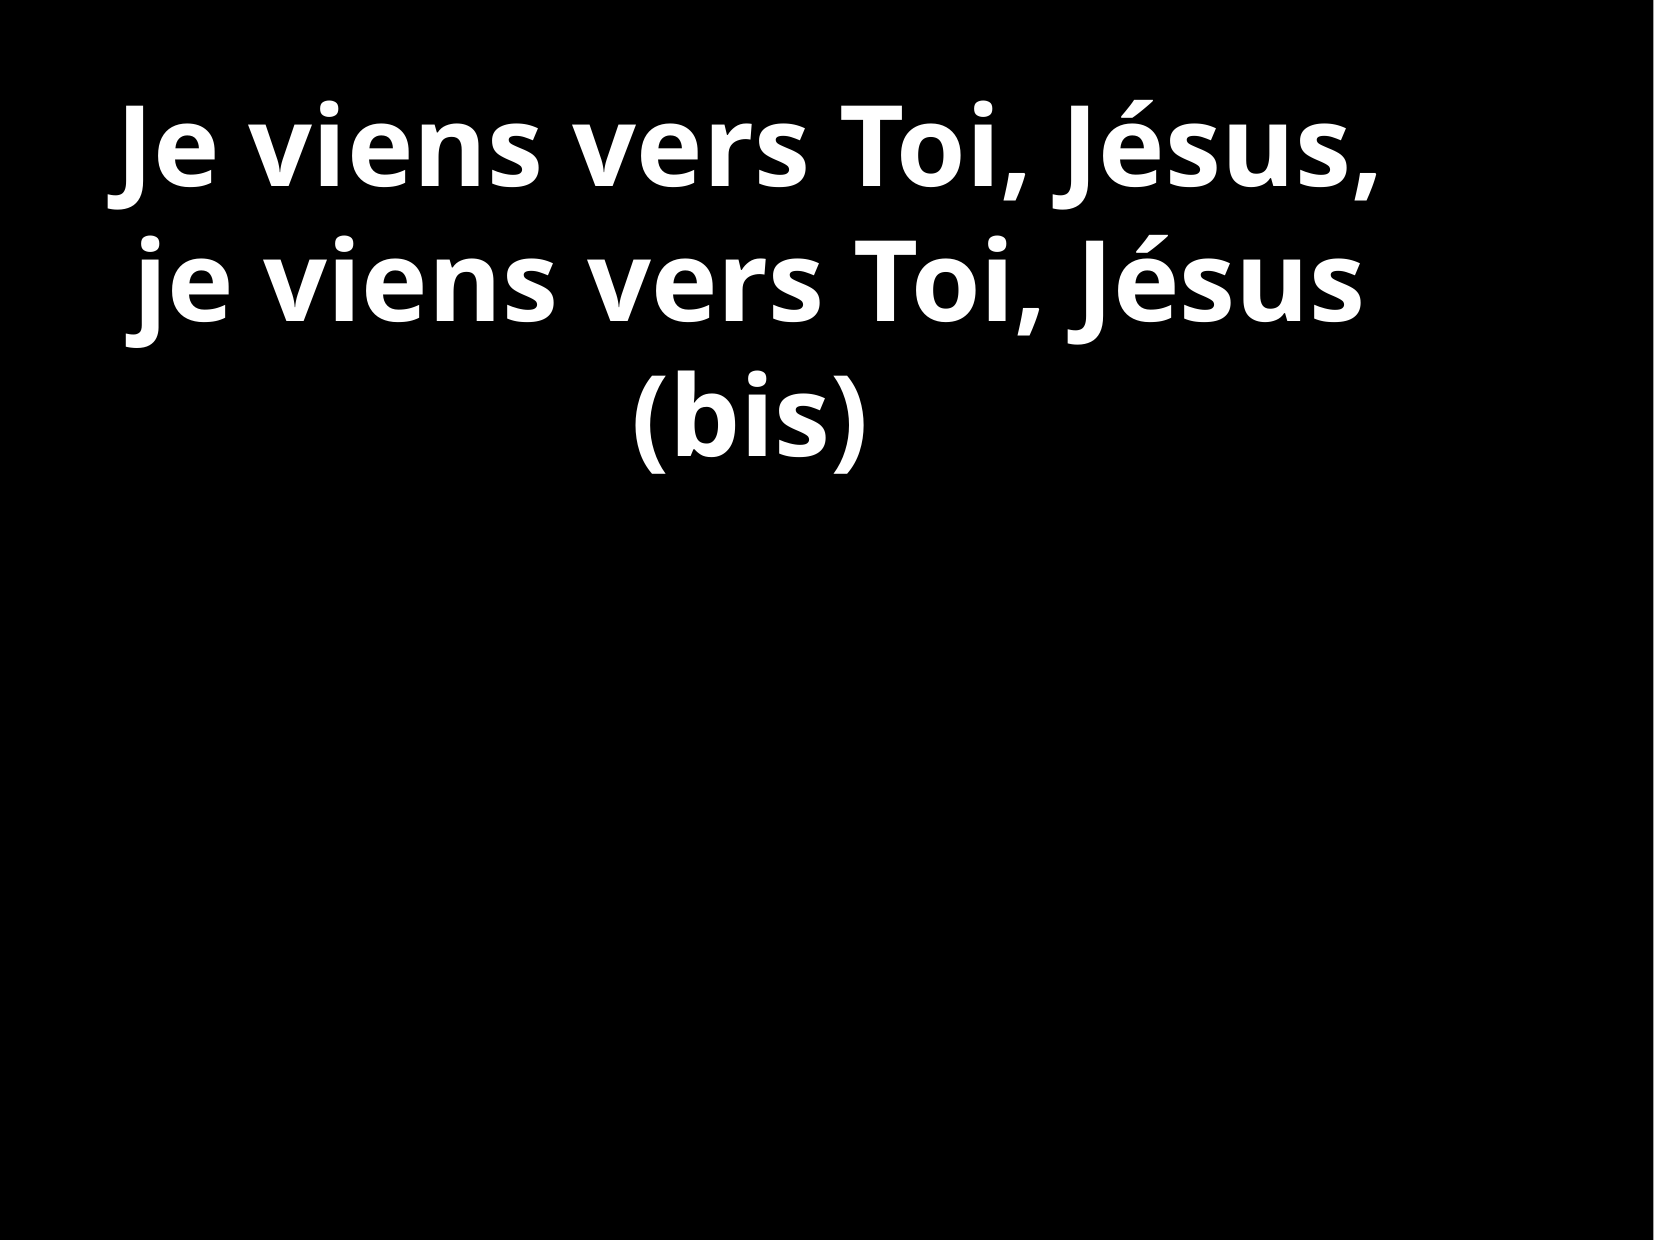

Je viens vers Toi, Jésus, je viens vers Toi, Jésus (bis)